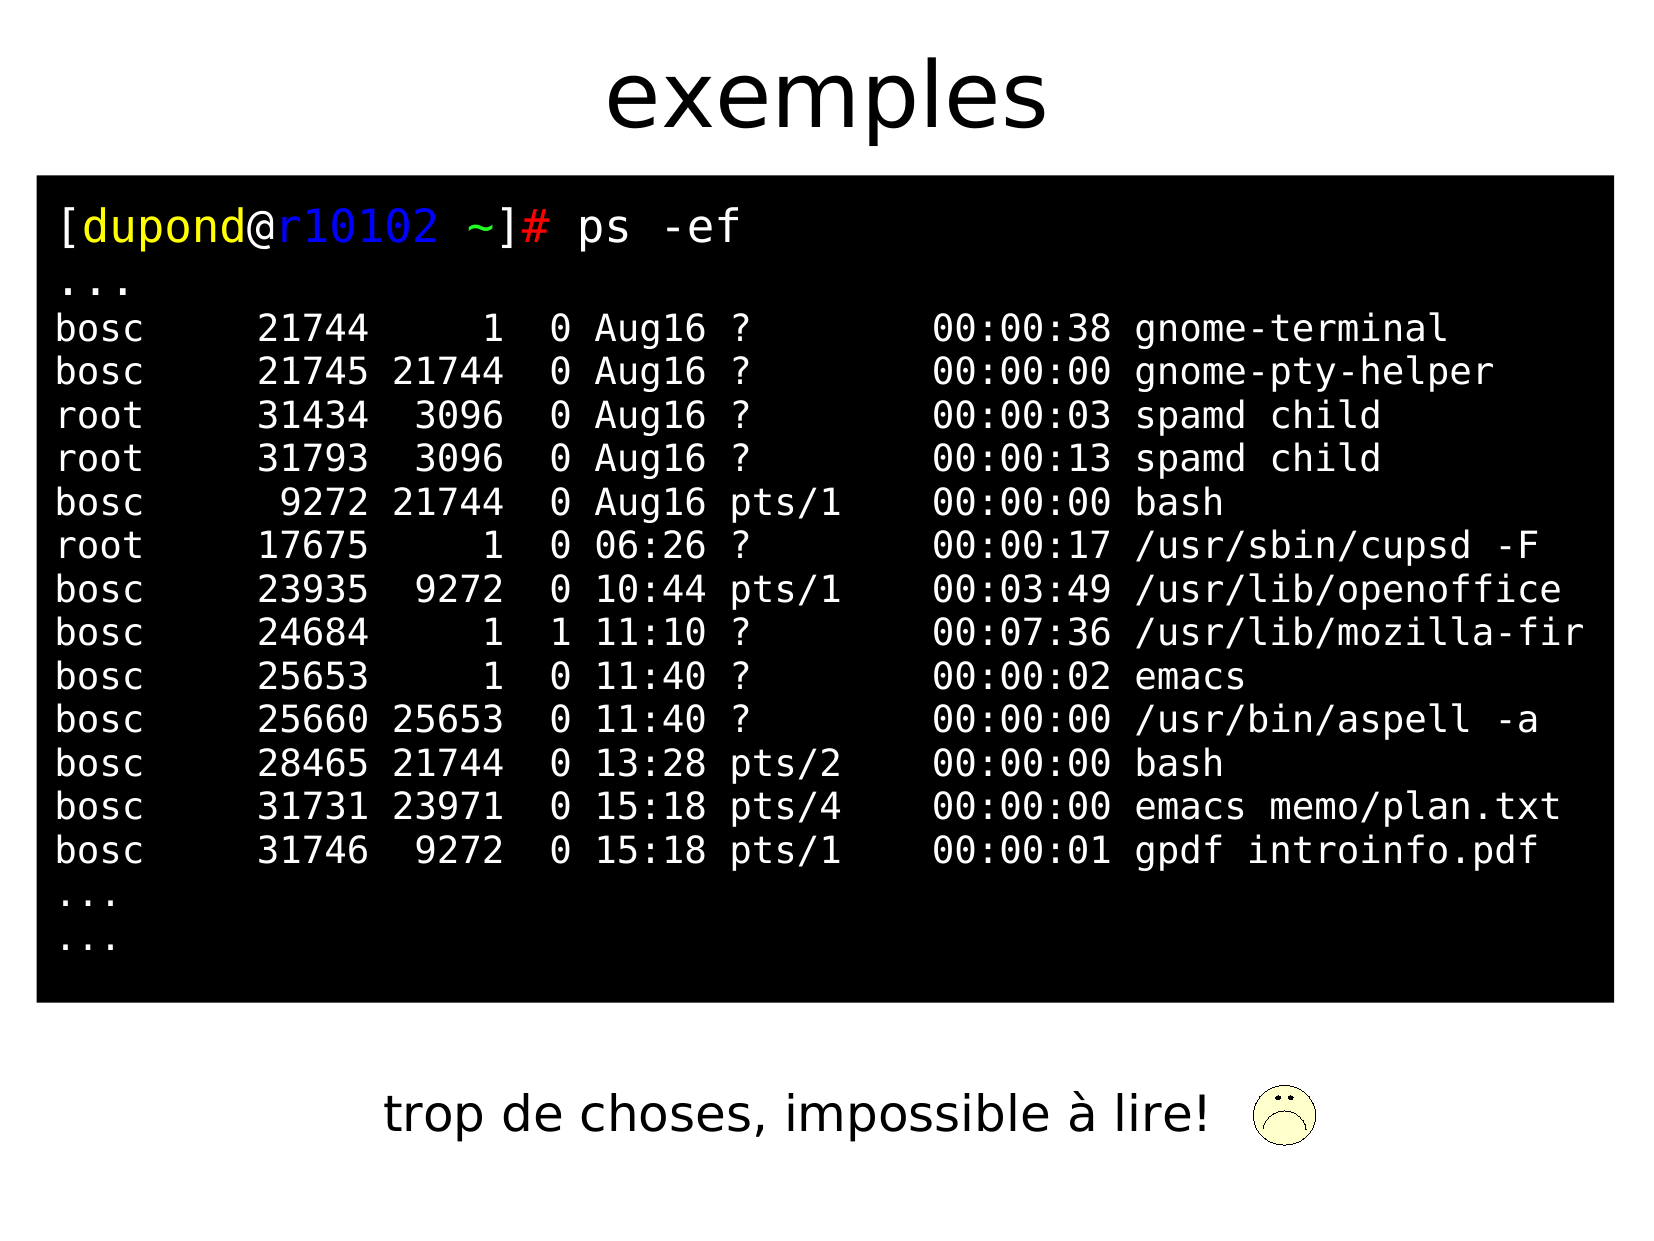

# exemples
[dupond@r10102 ~]# ps -ef
...
bosc 21744 1 0 Aug16 ? 00:00:38 gnome-terminal
bosc 21745 21744 0 Aug16 ? 00:00:00 gnome-pty-helper
root 31434 3096 0 Aug16 ? 00:00:03 spamd child
root 31793 3096 0 Aug16 ? 00:00:13 spamd child
bosc 9272 21744 0 Aug16 pts/1 00:00:00 bash
root 17675 1 0 06:26 ? 00:00:17 /usr/sbin/cupsd -F
bosc 23935 9272 0 10:44 pts/1 00:03:49 /usr/lib/openoffice
bosc 24684 1 1 11:10 ? 00:07:36 /usr/lib/mozilla-fir
bosc 25653 1 0 11:40 ? 00:00:02 emacs
bosc 25660 25653 0 11:40 ? 00:00:00 /usr/bin/aspell -a
bosc 28465 21744 0 13:28 pts/2 00:00:00 bash
bosc 31731 23971 0 15:18 pts/4 00:00:00 emacs memo/plan.txt
bosc 31746 9272 0 15:18 pts/1 00:00:01 gpdf introinfo.pdf
...
...
trop de choses, impossible à lire!